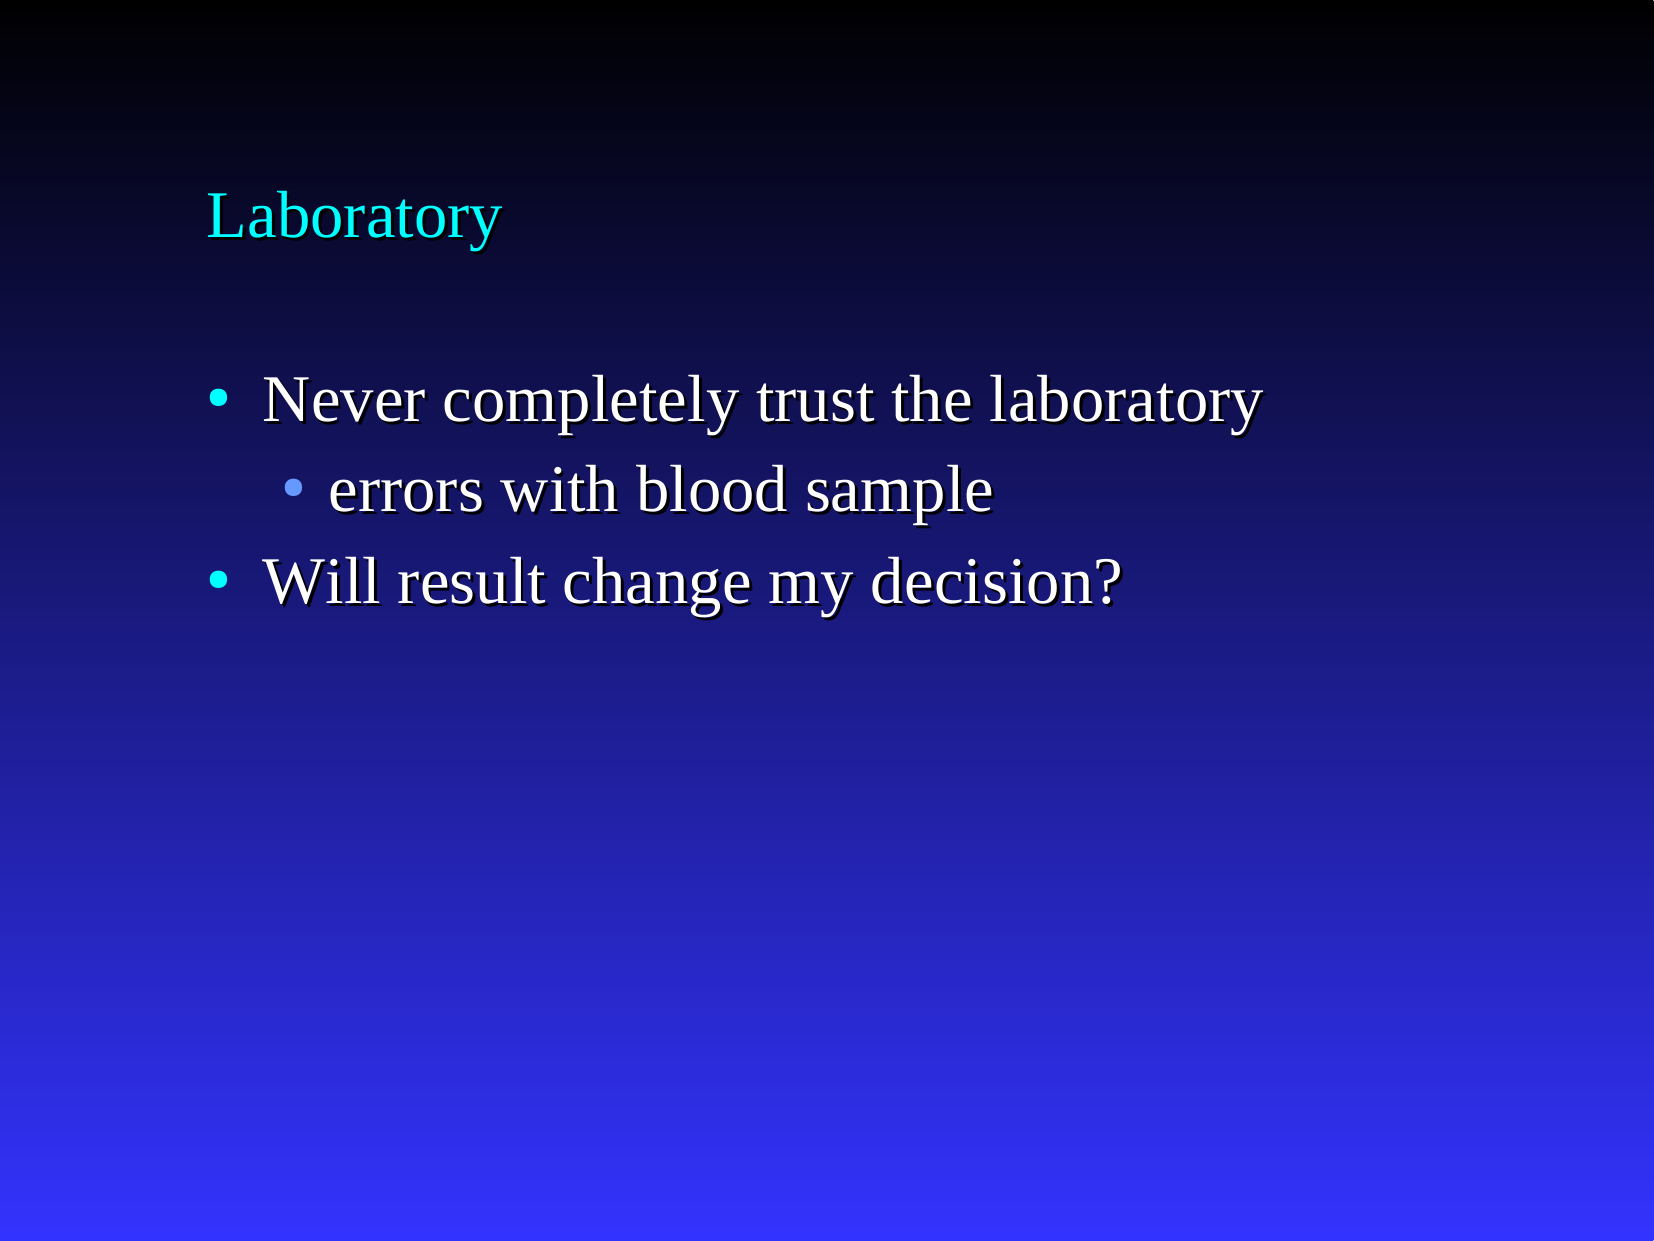

# Laboratory
Never completely trust the laboratory
errors with blood sample
Will result change my decision?